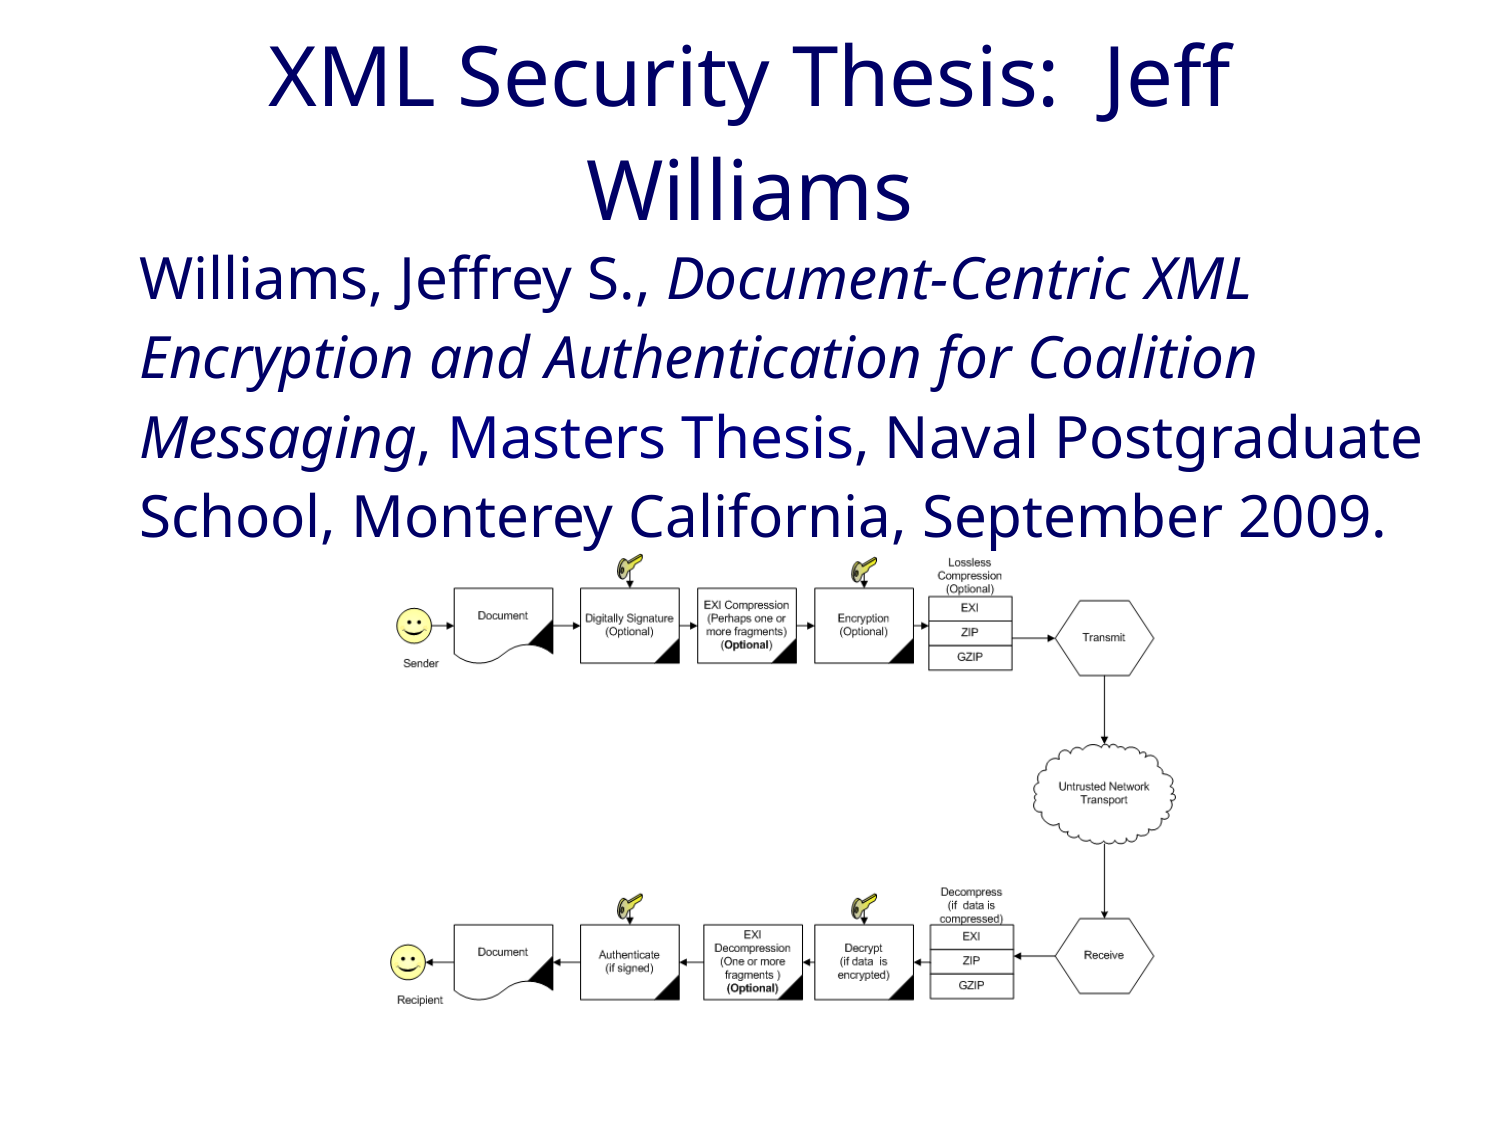

# XML Security Thesis: Jeff Williams
Williams, Jeffrey S., Document-Centric XML Encryption and Authentication for Coalition Messaging, Masters Thesis, Naval Postgraduate School, Monterey California, September 2009.
Potentially usable with DIS-XML, EXI compression